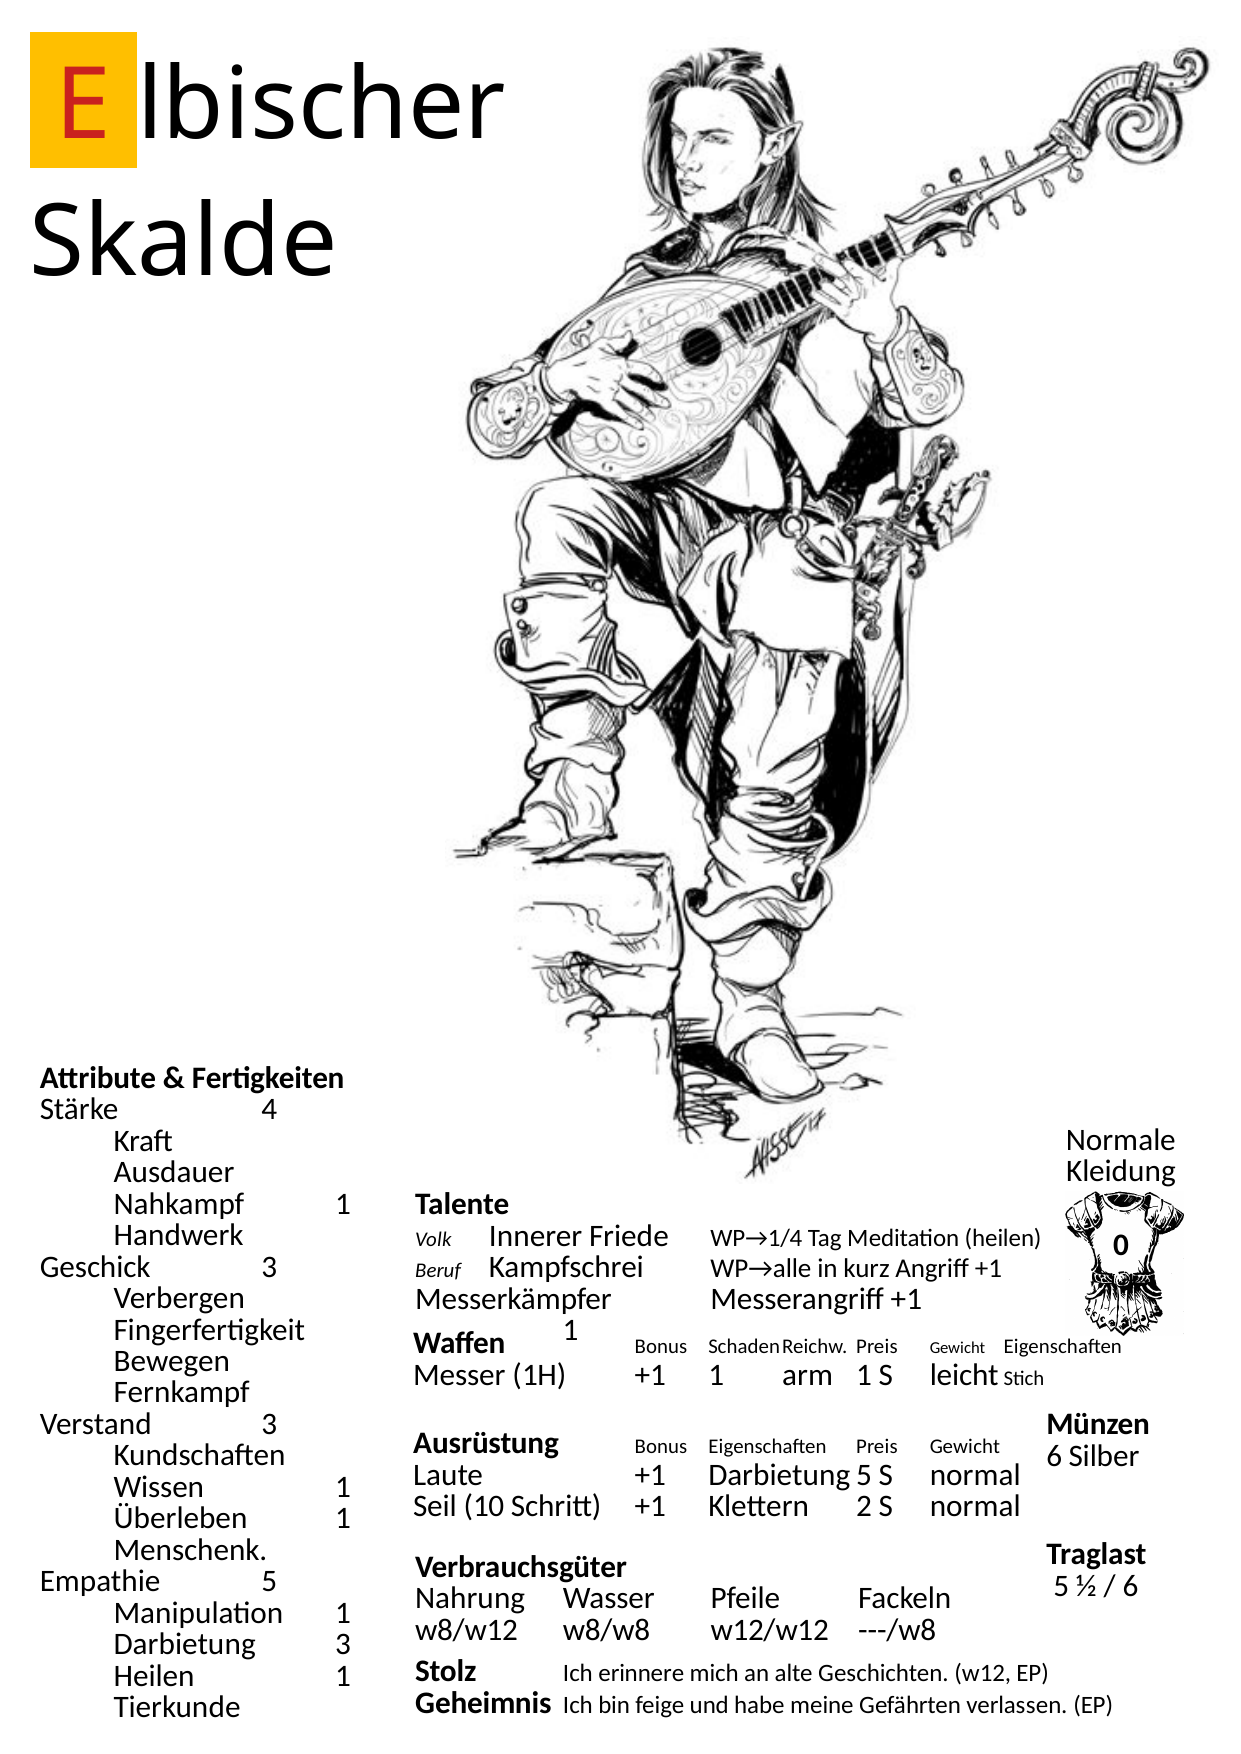

E lbischer
Skalde
Attribute & Fertigkeiten
Stärke		4
	Kraft
	Ausdauer
	Nahkampf		1
	Handwerk
Geschick		3
	Verbergen
	Fingerfertigkeit
	Bewegen
	Fernkampf
Verstand		3
	Kundschaften
	Wissen		1
	Überleben		1
	Menschenk.
Empathie		5
	Manipulation	1
	Darbietung		3
	Heilen		1
	Tierkunde
Normale
Kleidung
0
Talente
Volk	Innerer Friede	WP→1/4 Tag Meditation (heilen)
Beruf	Kampfschrei 	WP→alle in kurz Angriff +1
Messerkämpfer		Messerangriff +1				1
Waffen		Bonus	Schaden	Reichw.	Preis	Gewicht	Eigenschaften
Messer (1H)	+1	1	arm	1 S	leicht	Stich
Münzen
6 Silber
Ausrüstung		Bonus	Eigenschaften	Preis	Gewicht
Laute			+1	Darbietung	5 S	normal
Seil (10 Schritt)	+1	Klettern	2 S	normal
Traglast
 5 ½ / 6
Verbrauchsgüter
Nahrung	Wasser	Pfeile		Fackeln
w8/w12	w8/w8	w12/w12	---/w8
Stolz		Ich erinnere mich an alte Geschichten. (w12, EP)
Geheimnis	Ich bin feige und habe meine Gefährten verlassen. (EP)